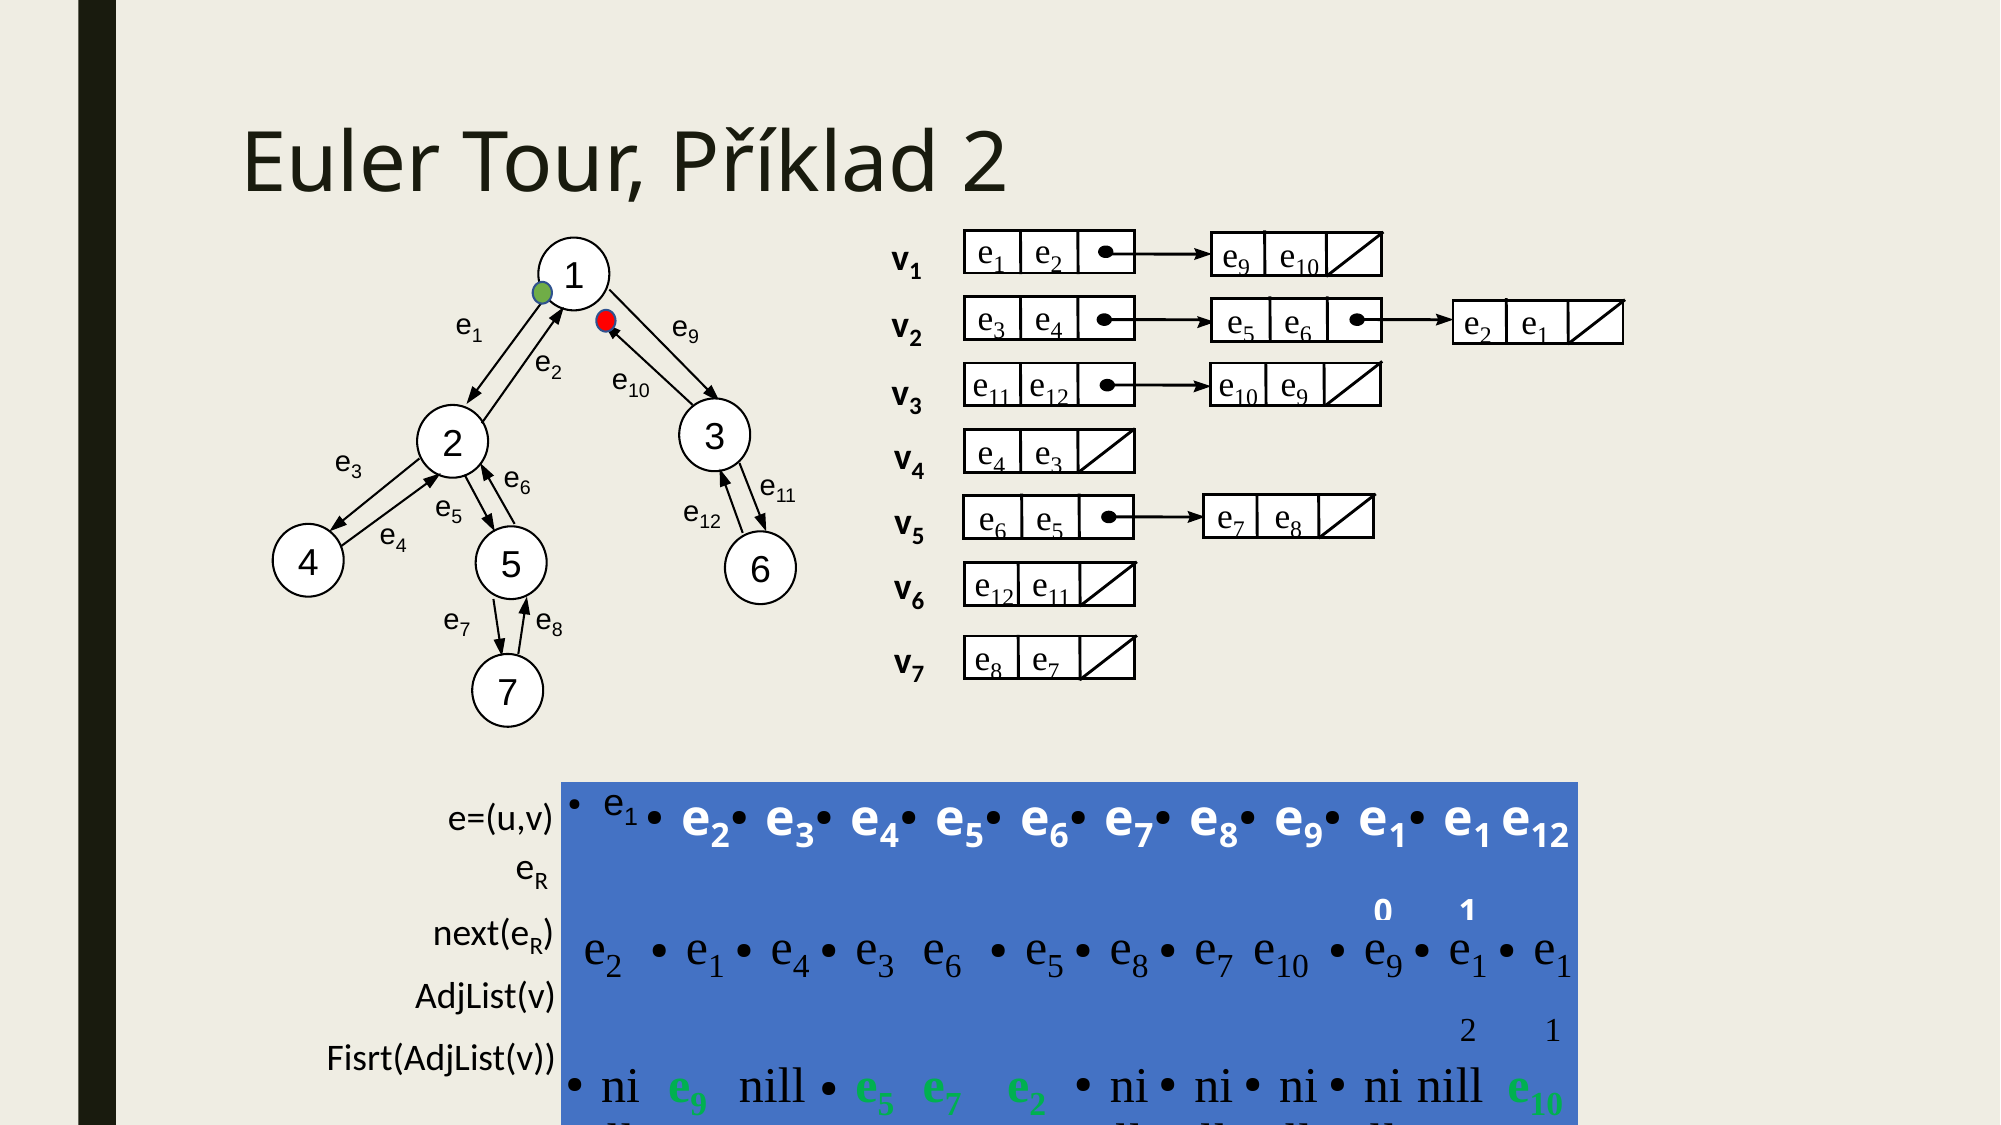

# Euler Tour, Příklad 2
v1
e1
e2
e9
e10
1
e1
e9
e2
e10
3
2
e3
e6
e11
e5
e12
e4
4
5
6
e7
e8
7
v2
e3
e4
e5
e6
e2
e1
v3
e11
e12
e10
e9
v4
e4
e3
v5
e7
e8
e6
e5
v6
e12
e11
v7
e8
e7
| e1 | e2 | e3 | e4 | e5 | e6 | e7 | e8 | e9 | e10 | e11 | e12 |
| --- | --- | --- | --- | --- | --- | --- | --- | --- | --- | --- | --- |
| e2 | e1 | e4 | e3 | e6 | e5 | e8 | e7 | e10 | e9 | e12 | e11 |
| nill | e9 | nill | e5 | e7 | e2 | nill | nill | nill | nill | nill | e10 |
| v2 | | V4 | | | | v7 | v5 | v3 | v1 | v6 | |
| e3 | | e4 | | | | e8 | e6 | e11 | e1 | e12 | |
e=(u,v)
eR
next(eR)
AdjList(v)
Fisrt(AdjList(v))